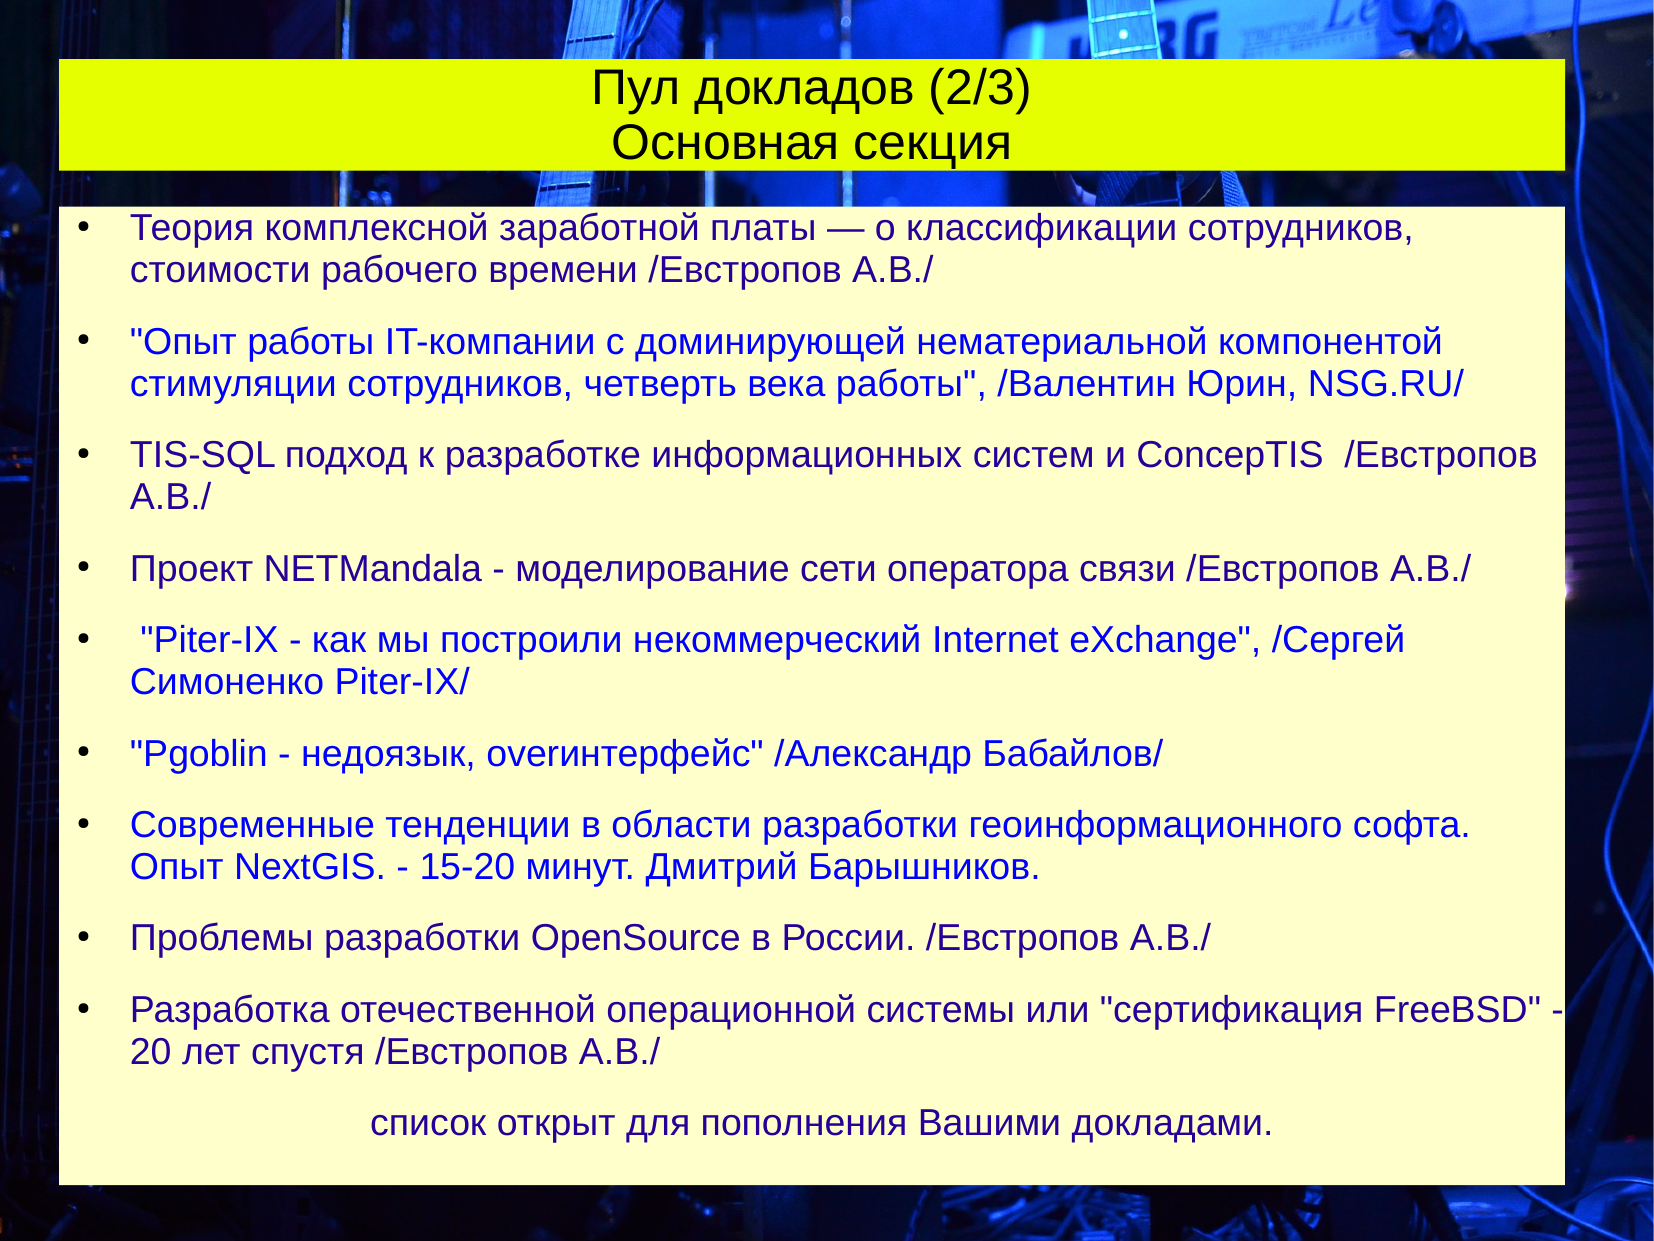

# Пул докладов (2/3) Основная секция
Теория комплексной заработной платы — о классификации сотрудников, стоимости рабочего времени /Евстропов А.В./
"Опыт работы IT-компании с доминирующей нематериальной компонентой стимуляции сотрудников, четверть века работы", /Валентин Юрин, NSG.RU/
TIS-SQL подход к разработке информационных систем и ConcepTIS /Евстропов А.В./
Проект NETMandala - моделирование сети оператора связи /Евстропов А.В./
 "Piter-IX - как мы построили некоммерческий Internet eXchange", /Сергей Симоненко Piter-IX/
"Pgoblin - недоязык, overинтерфейс" /Александр Бабайлов/
Современные тенденции в области разработки геоинформационного софта. Опыт NextGIS. - 15-20 минут. Дмитрий Барышников.
Проблемы разработки OpenSource в России. /Евстропов А.В./
Разработка отечественной операционной системы или "сертификация FreeBSD" - 20 лет спустя /Евстропов А.В./
 список открыт для пополнения Вашими докладами.